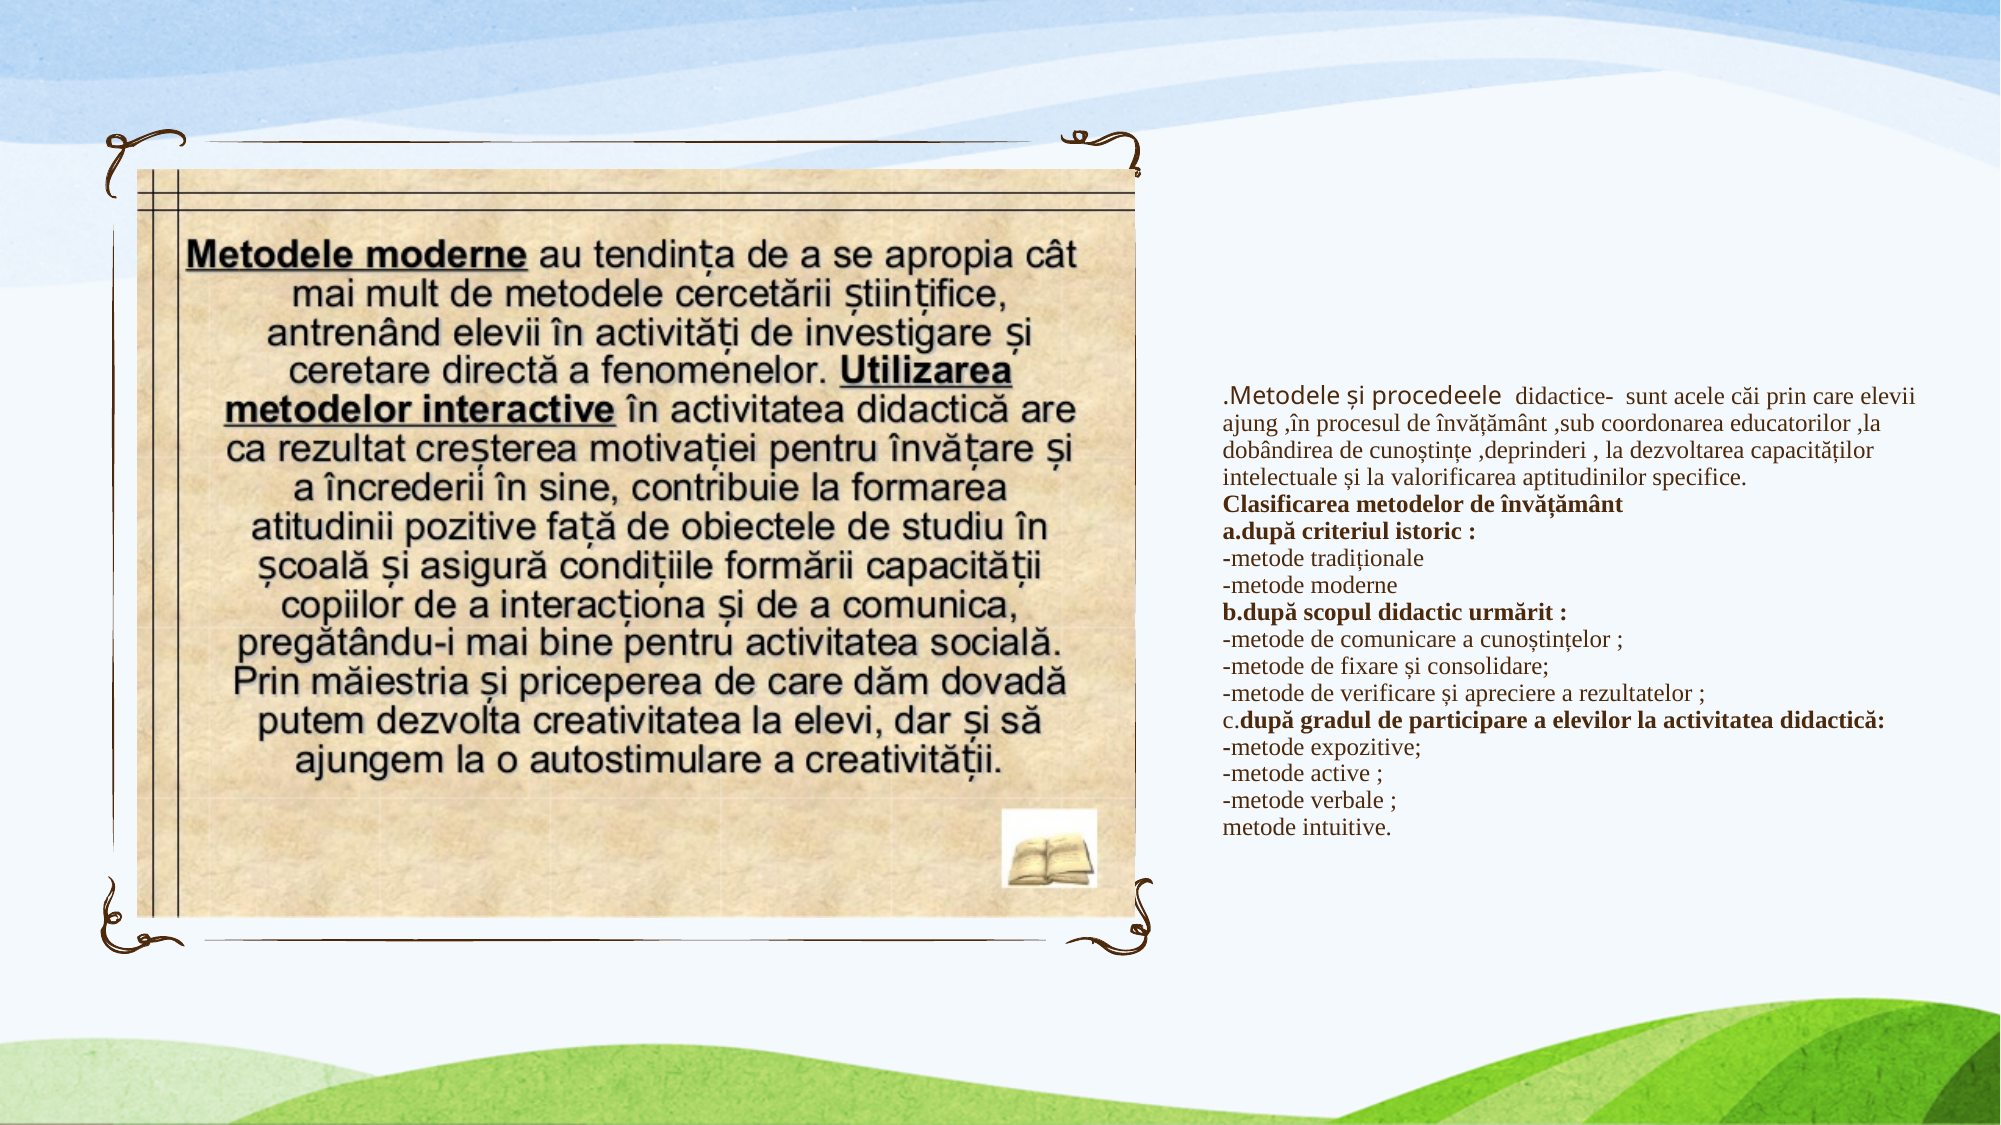

# .Metodele și procedeele didactice- sunt acele căi prin care elevii ajung ,în procesul de învățământ ,sub coordonarea educatorilor ,la dobândirea de cunoștințe ,deprinderi , la dezvoltarea capacităților intelectuale și la valorificarea aptitudinilor specifice. Clasificarea metodelor de învățământ a.după criteriul istoric : -metode tradiționale -metode moderne b.după scopul didactic urmărit : -metode de comunicare a cunoștințelor ; -metode de fixare și consolidare; -metode de verificare și apreciere a rezultatelor ; c.după gradul de participare a elevilor la activitatea didactică: -metode expozitive; -metode active ; -metode verbale ; metode intuitive.